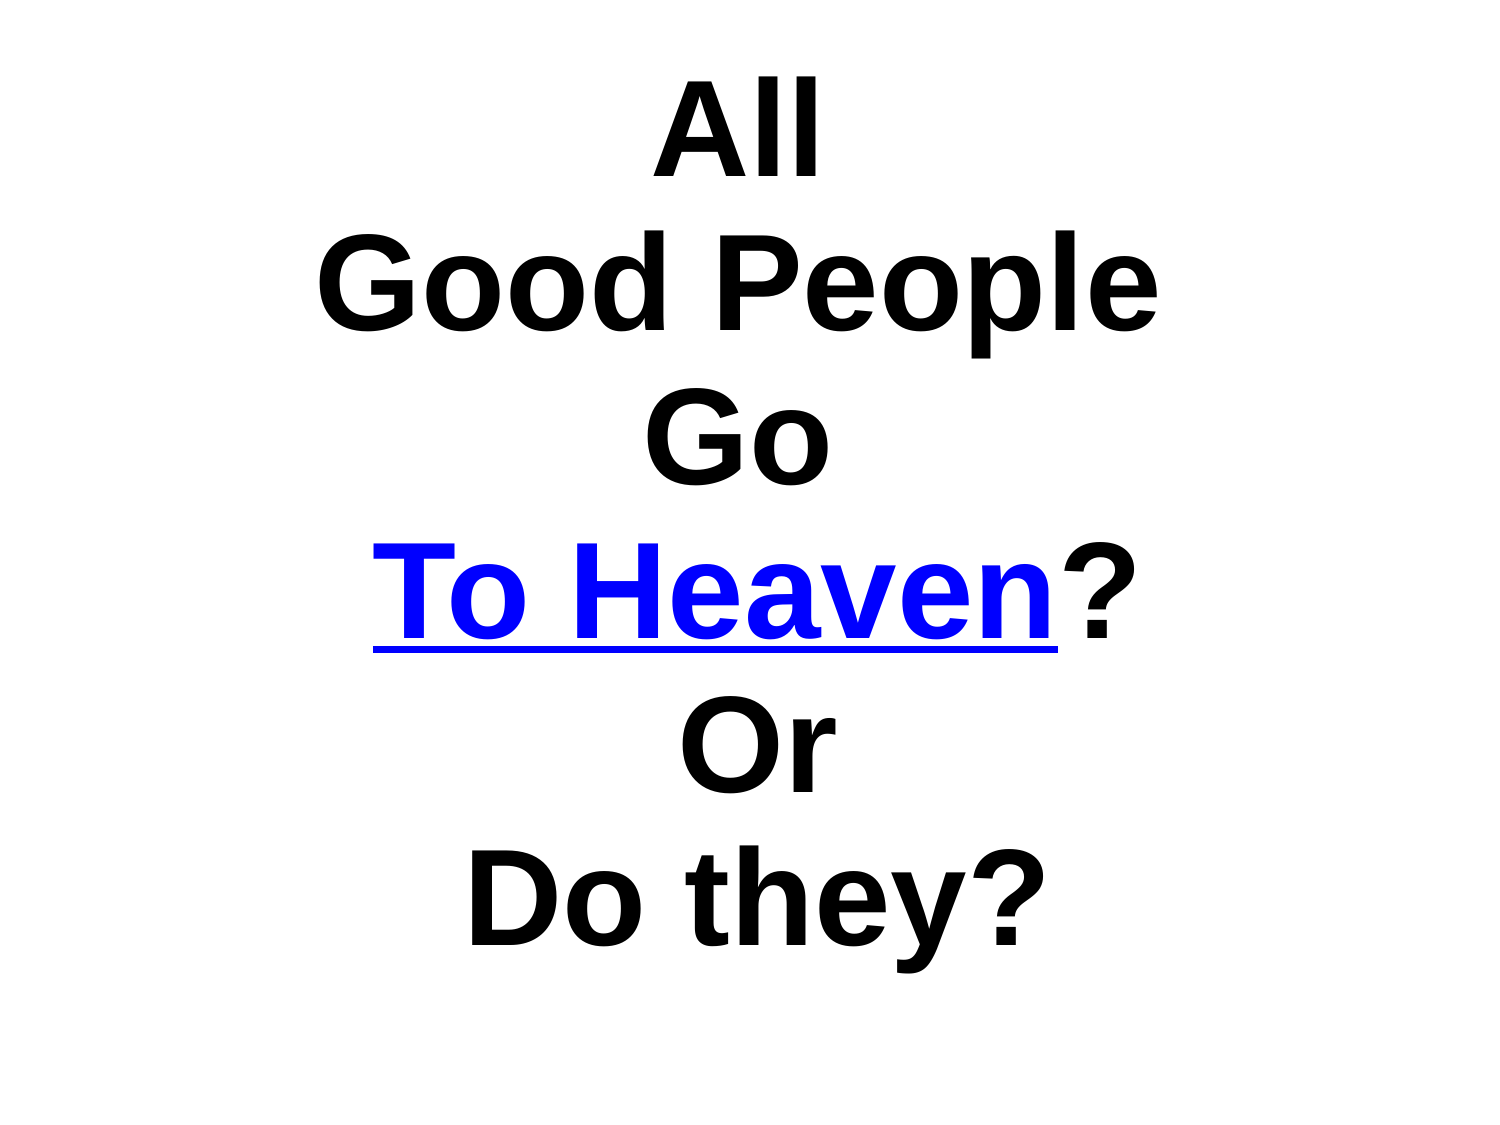

All
Good People
Go
To Heaven?
Or
Do they?